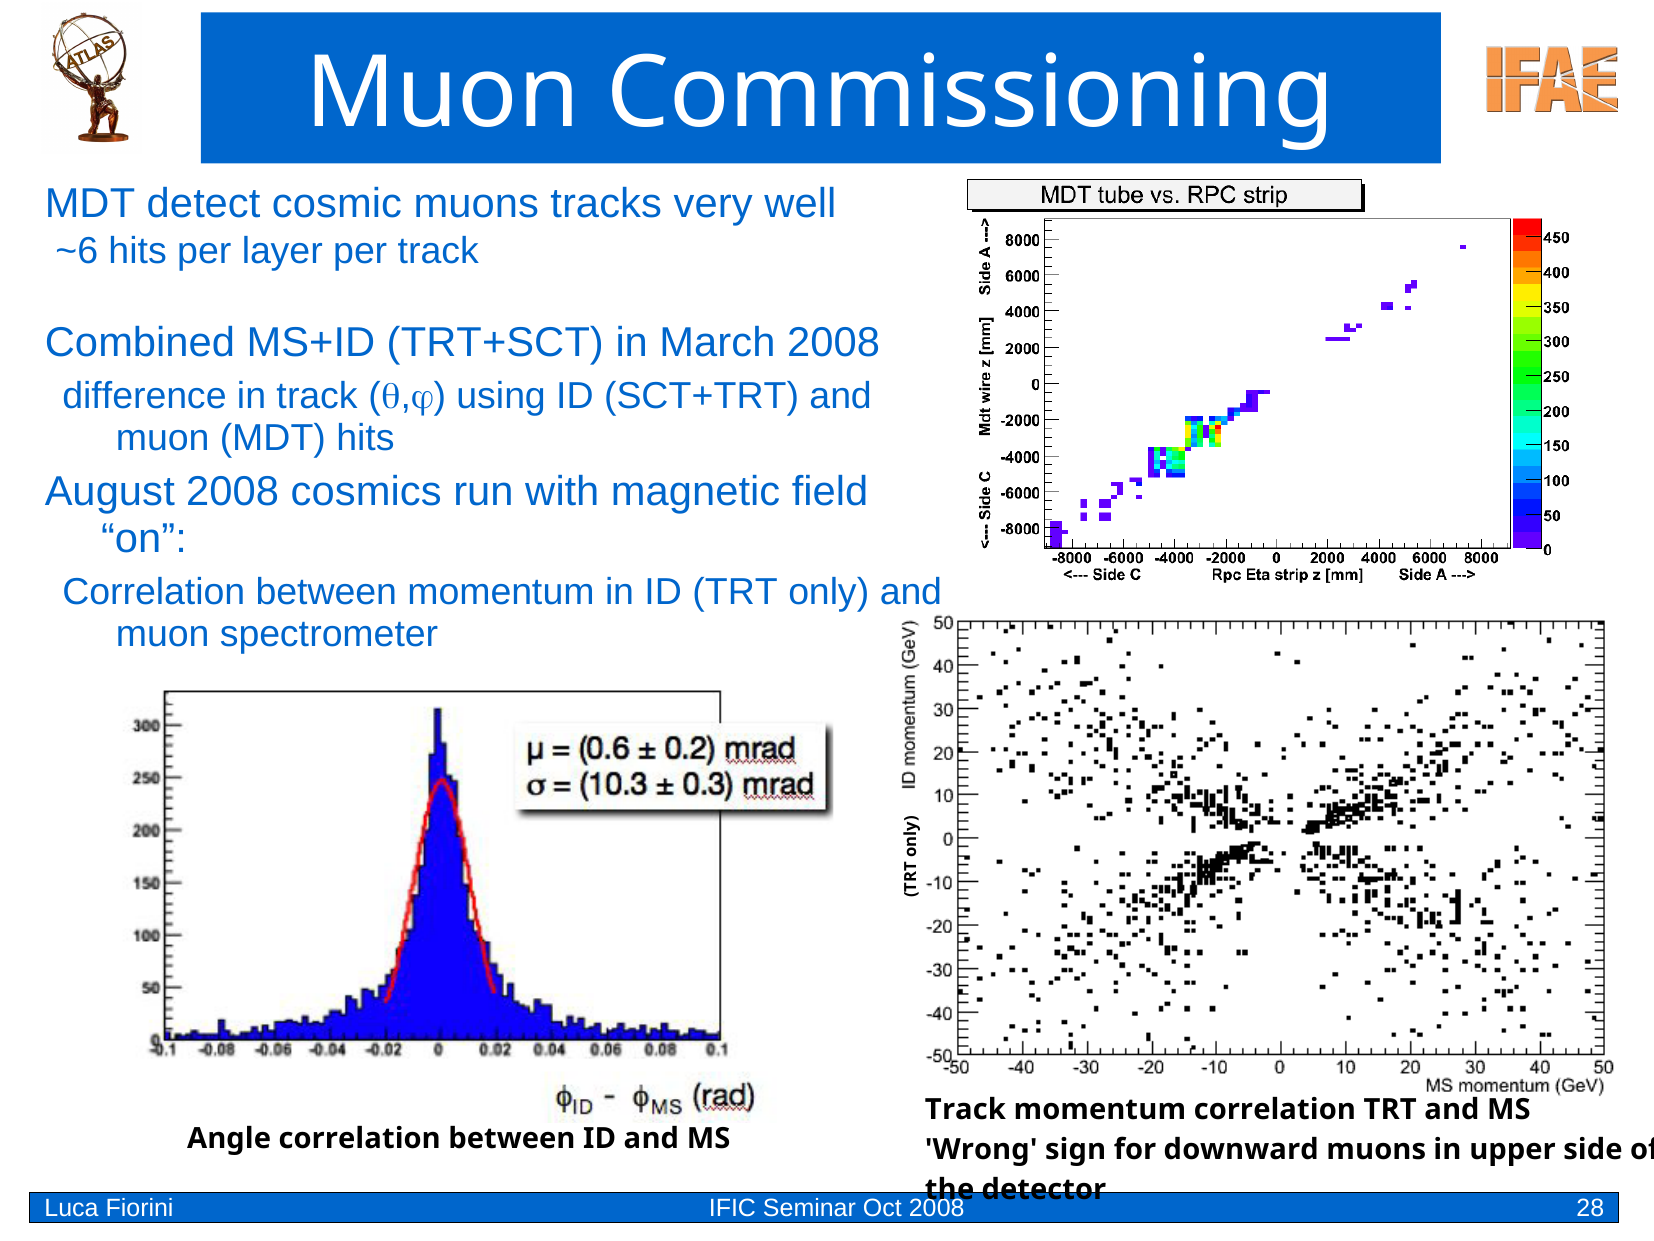

Muon Commissioning
MDT detect cosmic muons tracks very well
 ~6 hits per layer per track
Combined MS+ID (TRT+SCT) in March 2008
difference in track (,) using ID (SCT+TRT) and muon (MDT) hits
August 2008 cosmics run with magnetic field “on”:
Correlation between momentum in ID (TRT only) and muon spectrometer
(TRT only)
Track momentum correlation TRT and MS
'Wrong' sign for downward muons in upper side of
the detector
Angle correlation between ID and MS
Luca Fiorini								IFIC Seminar Oct 2008								 28